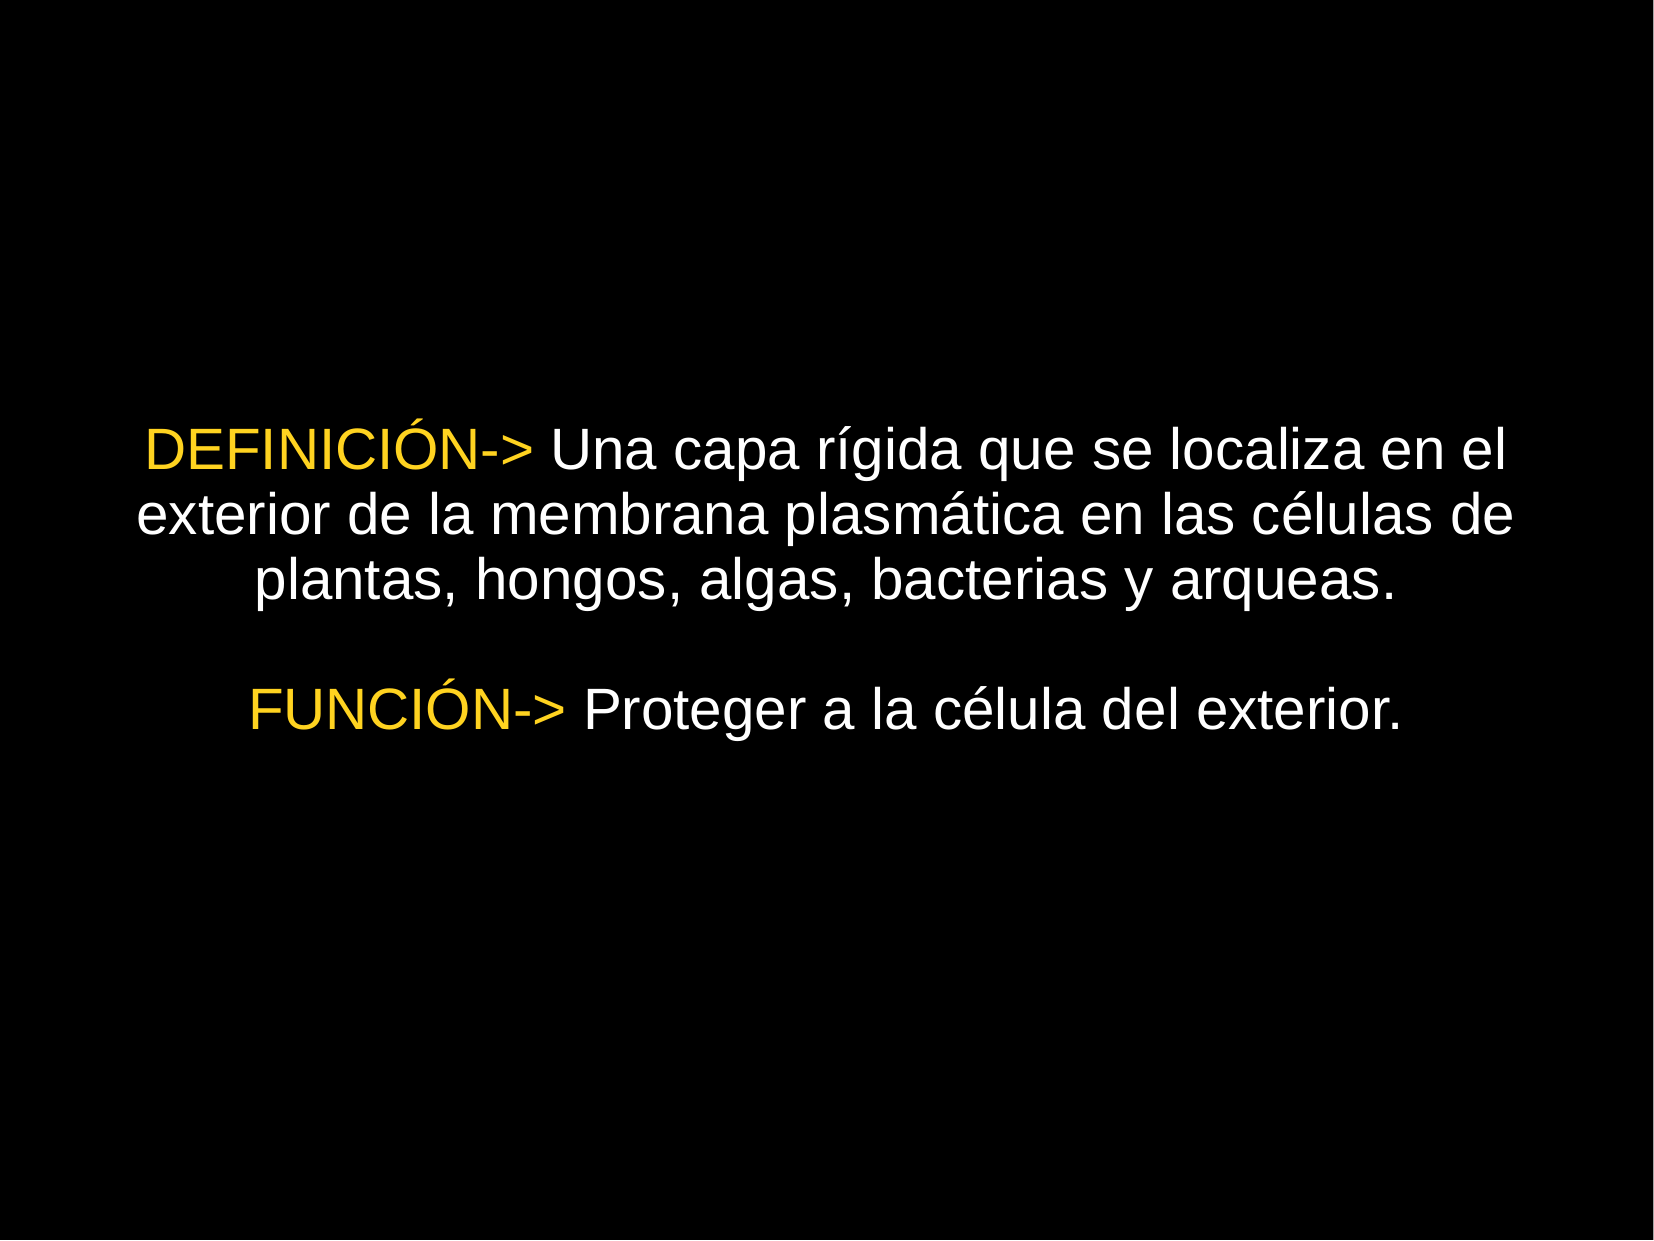

# DEFINICIÓN-> Una capa rígida que se localiza en el exterior de la membrana plasmática en las células de plantas, hongos, algas, bacterias y arqueas.
FUNCIÓN-> Proteger a la célula del exterior.